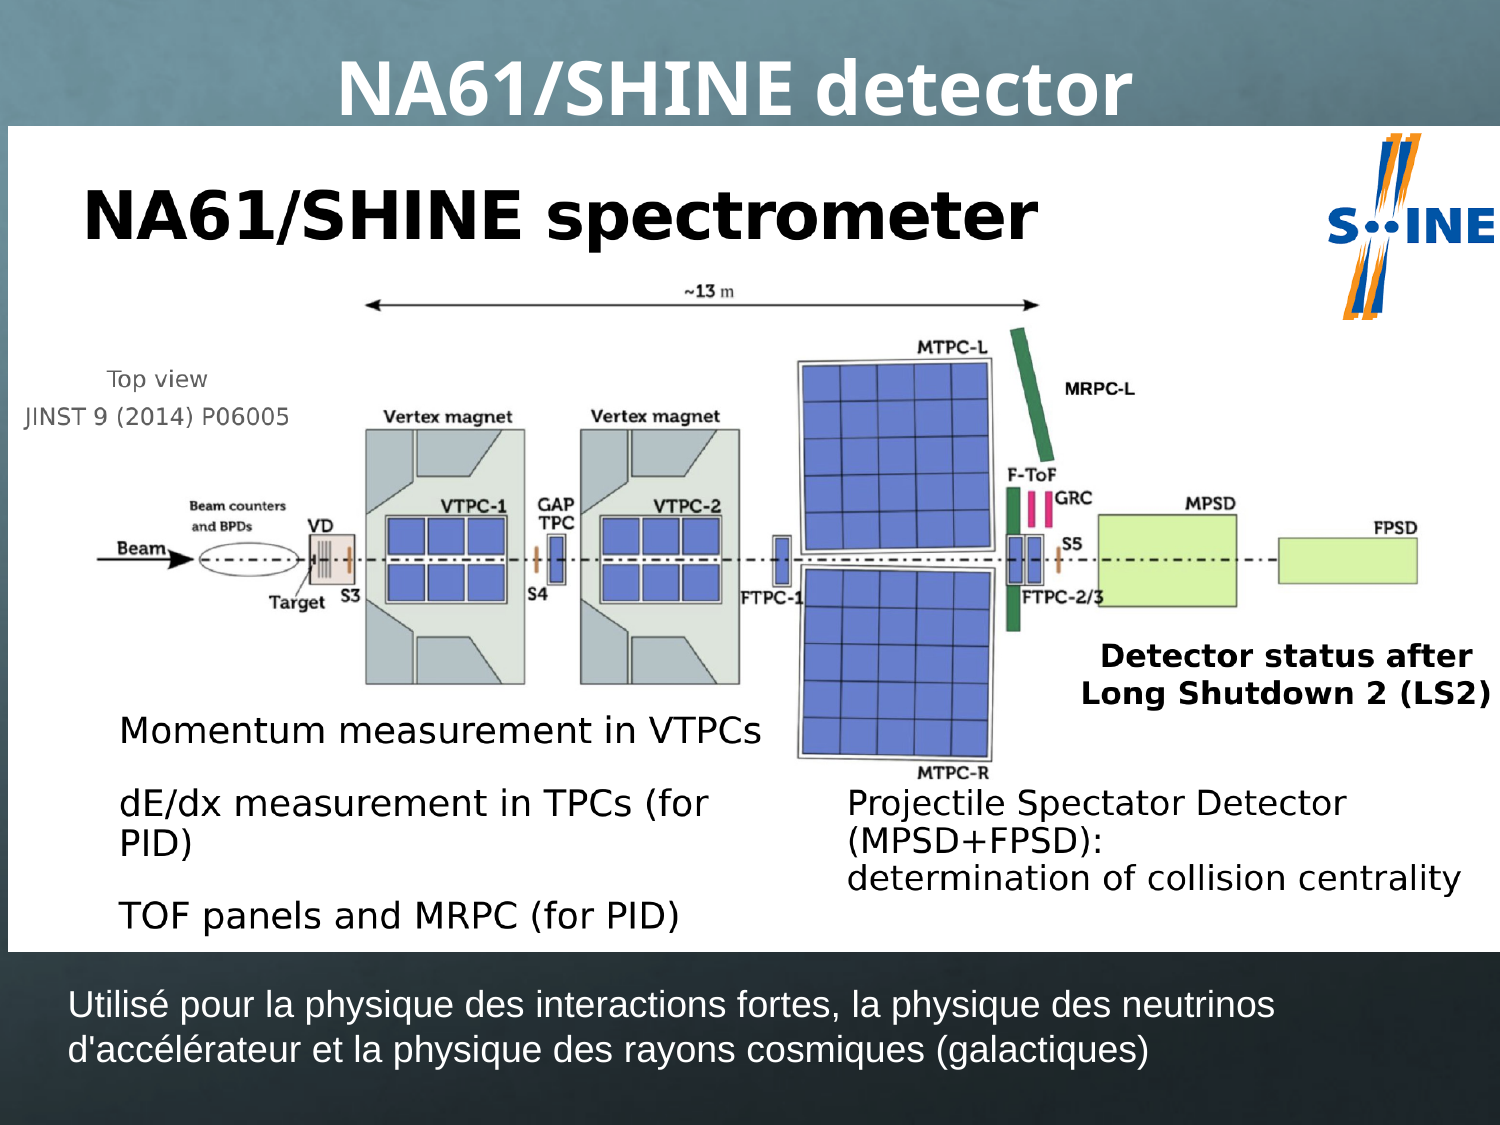

NA61/SHINE detector
# Utilisé pour la physique des interactions fortes, la physique des neutrinos d'accélérateur et la physique des rayons cosmiques (galactiques)